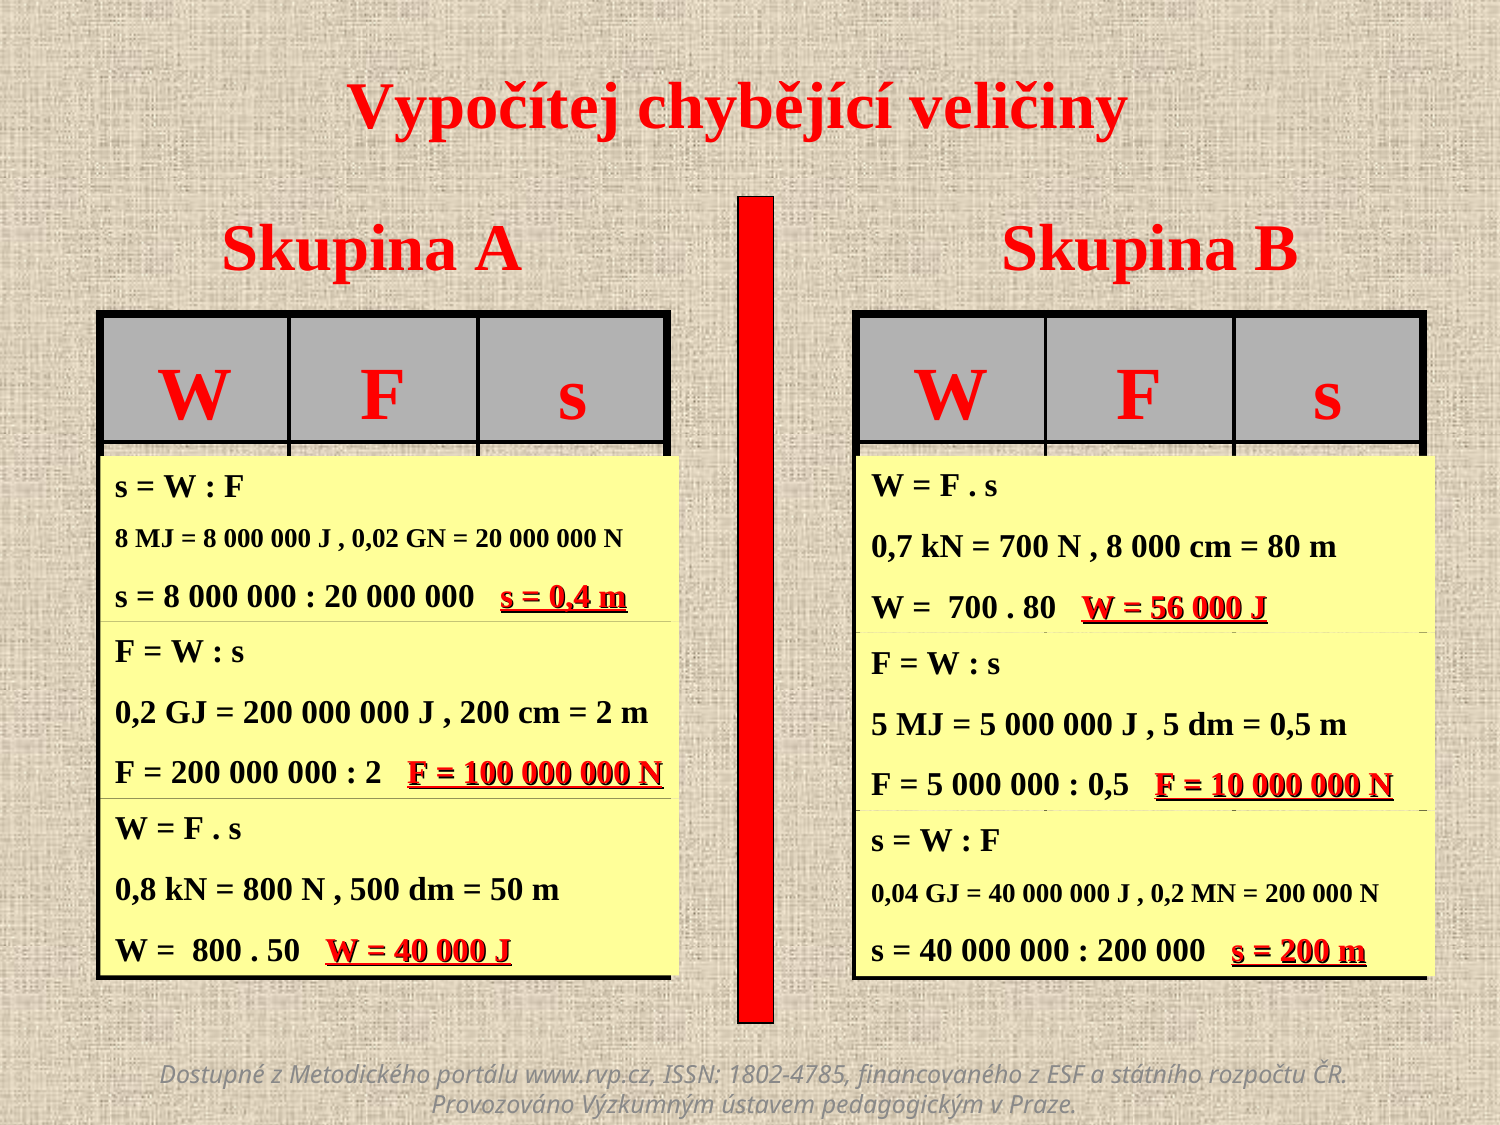

Vypočítej chybějící veličiny
Skupina A
Skupina B
| W | F | s |
| --- | --- | --- |
| 8 MJ | 0,02 GN | ? |
| 0,2 GJ | ? | 200 cm |
| ? | 0,8 kN | 500 dm |
| W | F | s |
| --- | --- | --- |
| ? | 0,7 kN | 8 000 cm |
| 5 MJ | ? | 5 dm |
| 0,04 GJ | 0,2 MN | ? |
W = F . s
0,7 kN = 700 N , 8 000 cm = 80 m
W = 700 . 80 W = 56 000 J
s = W : F
8 MJ = 8 000 000 J , 0,02 GN = 20 000 000 N
s = 8 000 000 : 20 000 000 s = 0,4 m
F = W : s
0,2 GJ = 200 000 000 J , 200 cm = 2 m
F = 200 000 000 : 2 F = 100 000 000 N
F = W : s
5 MJ = 5 000 000 J , 5 dm = 0,5 m
F = 5 000 000 : 0,5 F = 10 000 000 N
W = F . s
0,8 kN = 800 N , 500 dm = 50 m
W = 800 . 50 W = 40 000 J
s = W : F
0,04 GJ = 40 000 000 J , 0,2 MN = 200 000 N
s = 40 000 000 : 200 000 s = 200 m